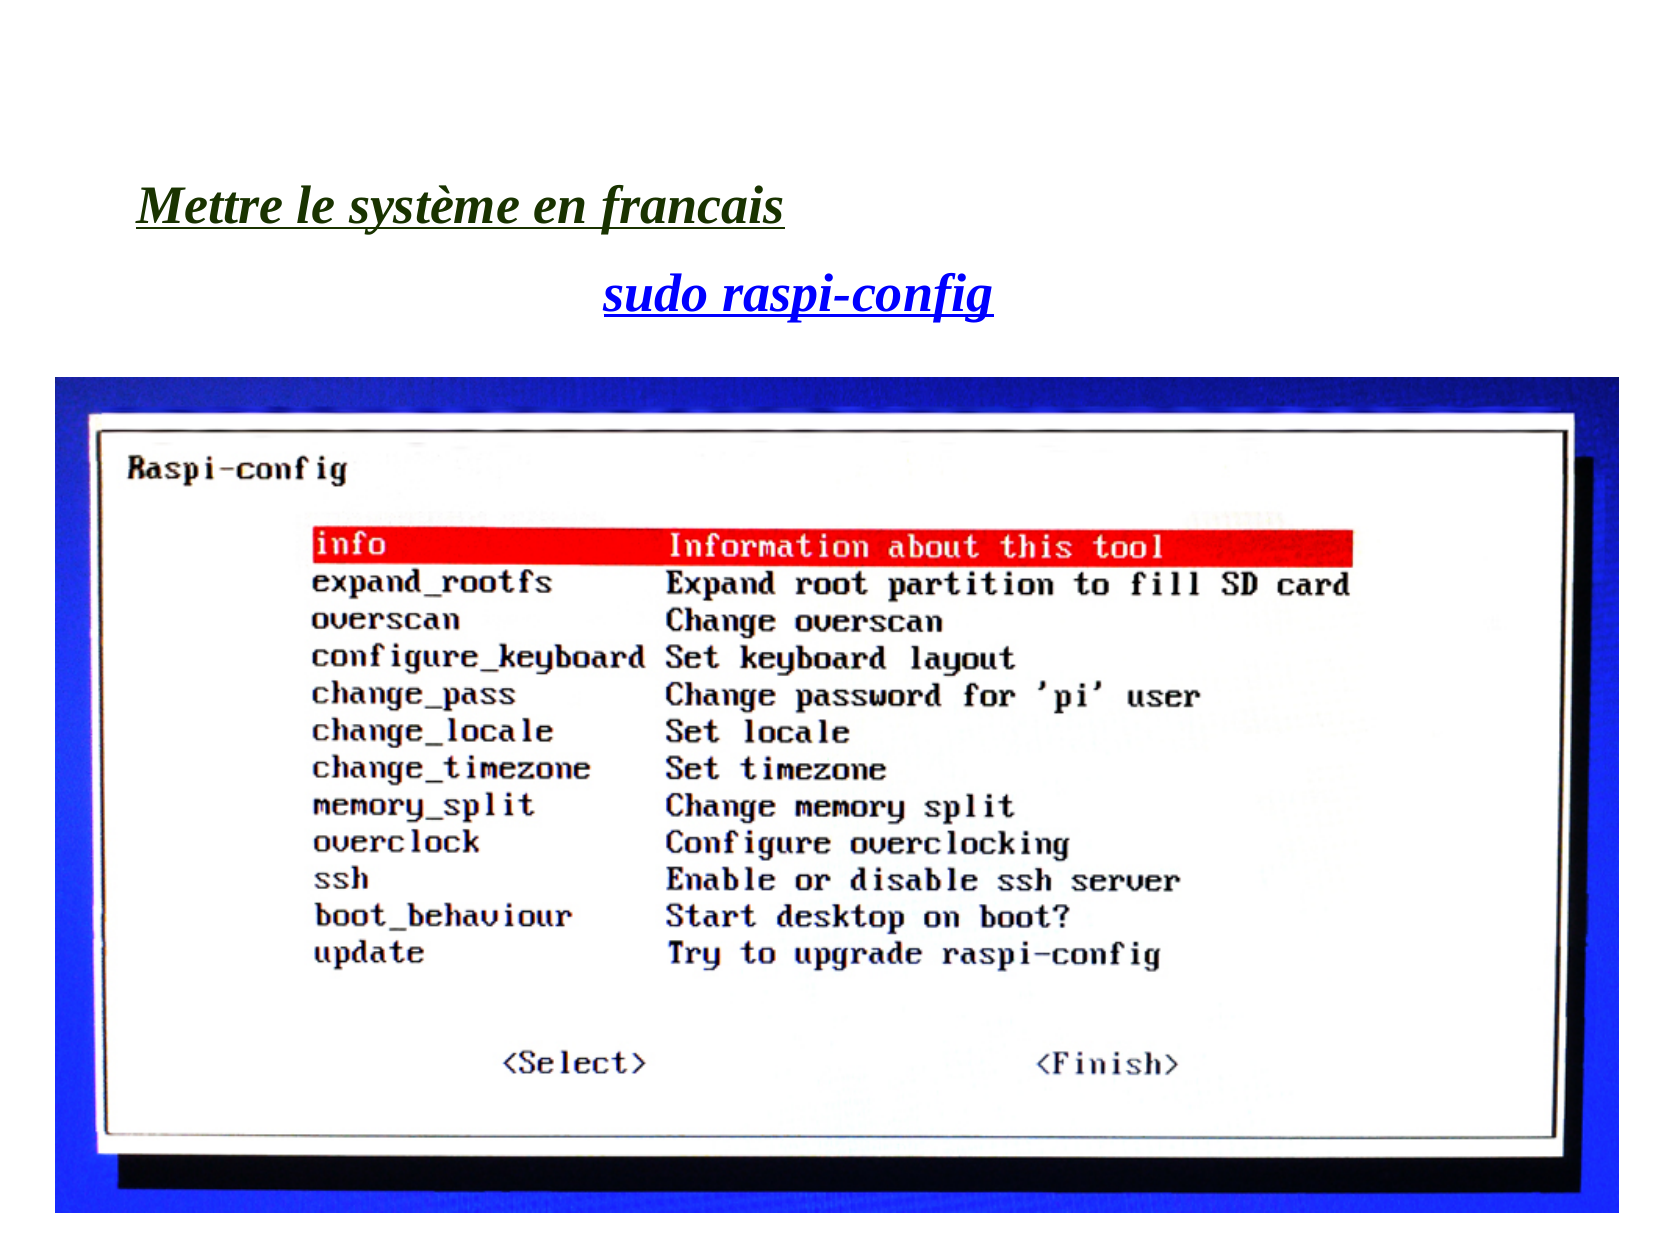

# Mettre le système en francais
sudo raspi-config